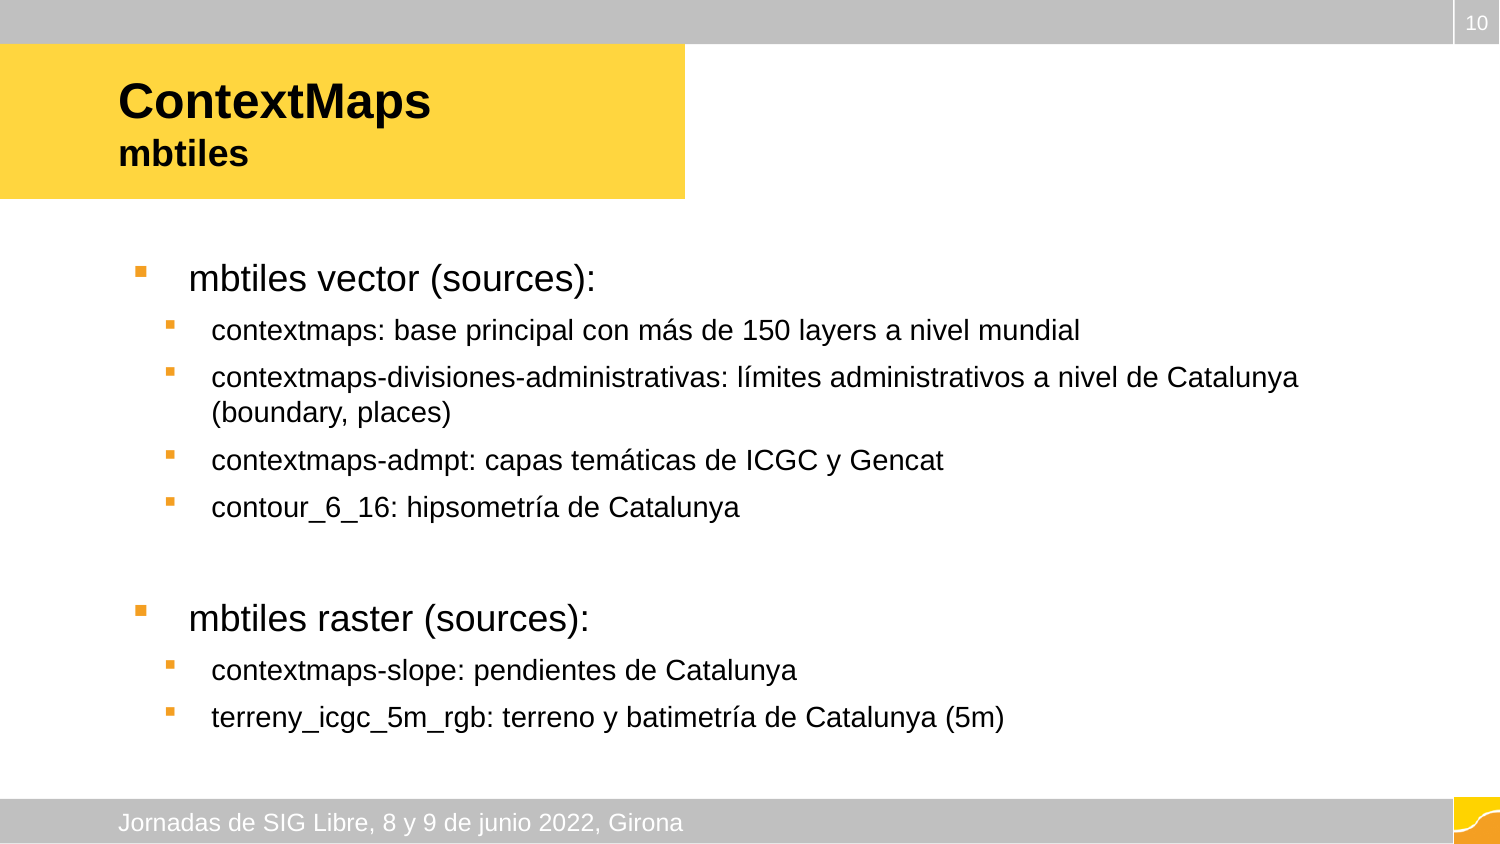

# ContextMaps mbtiles
mbtiles vector (sources):
contextmaps: base principal con más de 150 layers a nivel mundial
contextmaps-divisiones-administrativas: límites administrativos a nivel de Catalunya (boundary, places)
contextmaps-admpt: capas temáticas de ICGC y Gencat
contour_6_16: hipsometría de Catalunya
mbtiles raster (sources):
contextmaps-slope: pendientes de Catalunya
terreny_icgc_5m_rgb: terreno y batimetría de Catalunya (5m)
Jornadas de SIG Libre, 8 y 9 de junio 2022, Girona